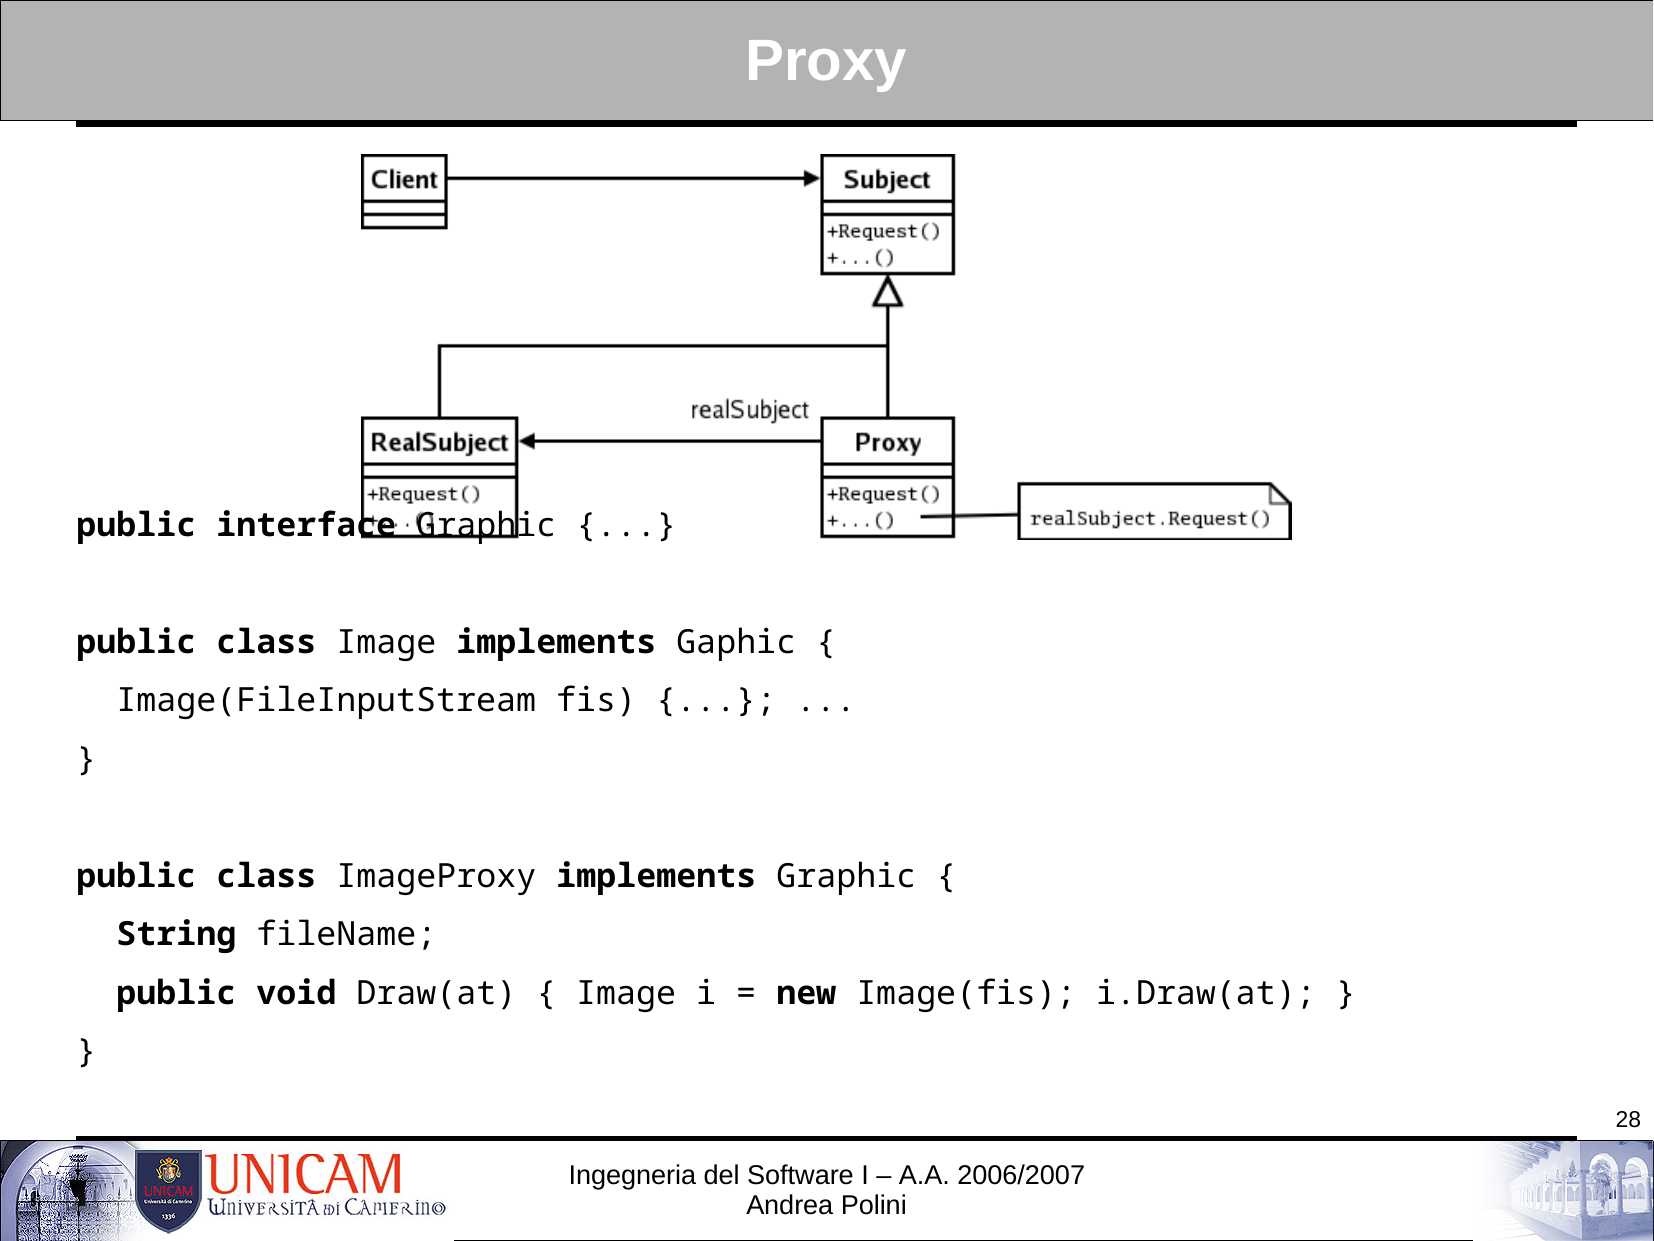

# Proxy
public interface Graphic {...}
public class Image implements Gaphic {
 Image(FileInputStream fis) {...}; ...
}
public class ImageProxy implements Graphic {
 String fileName;
 public void Draw(at) { Image i = new Image(fis); i.Draw(at); }
}
28